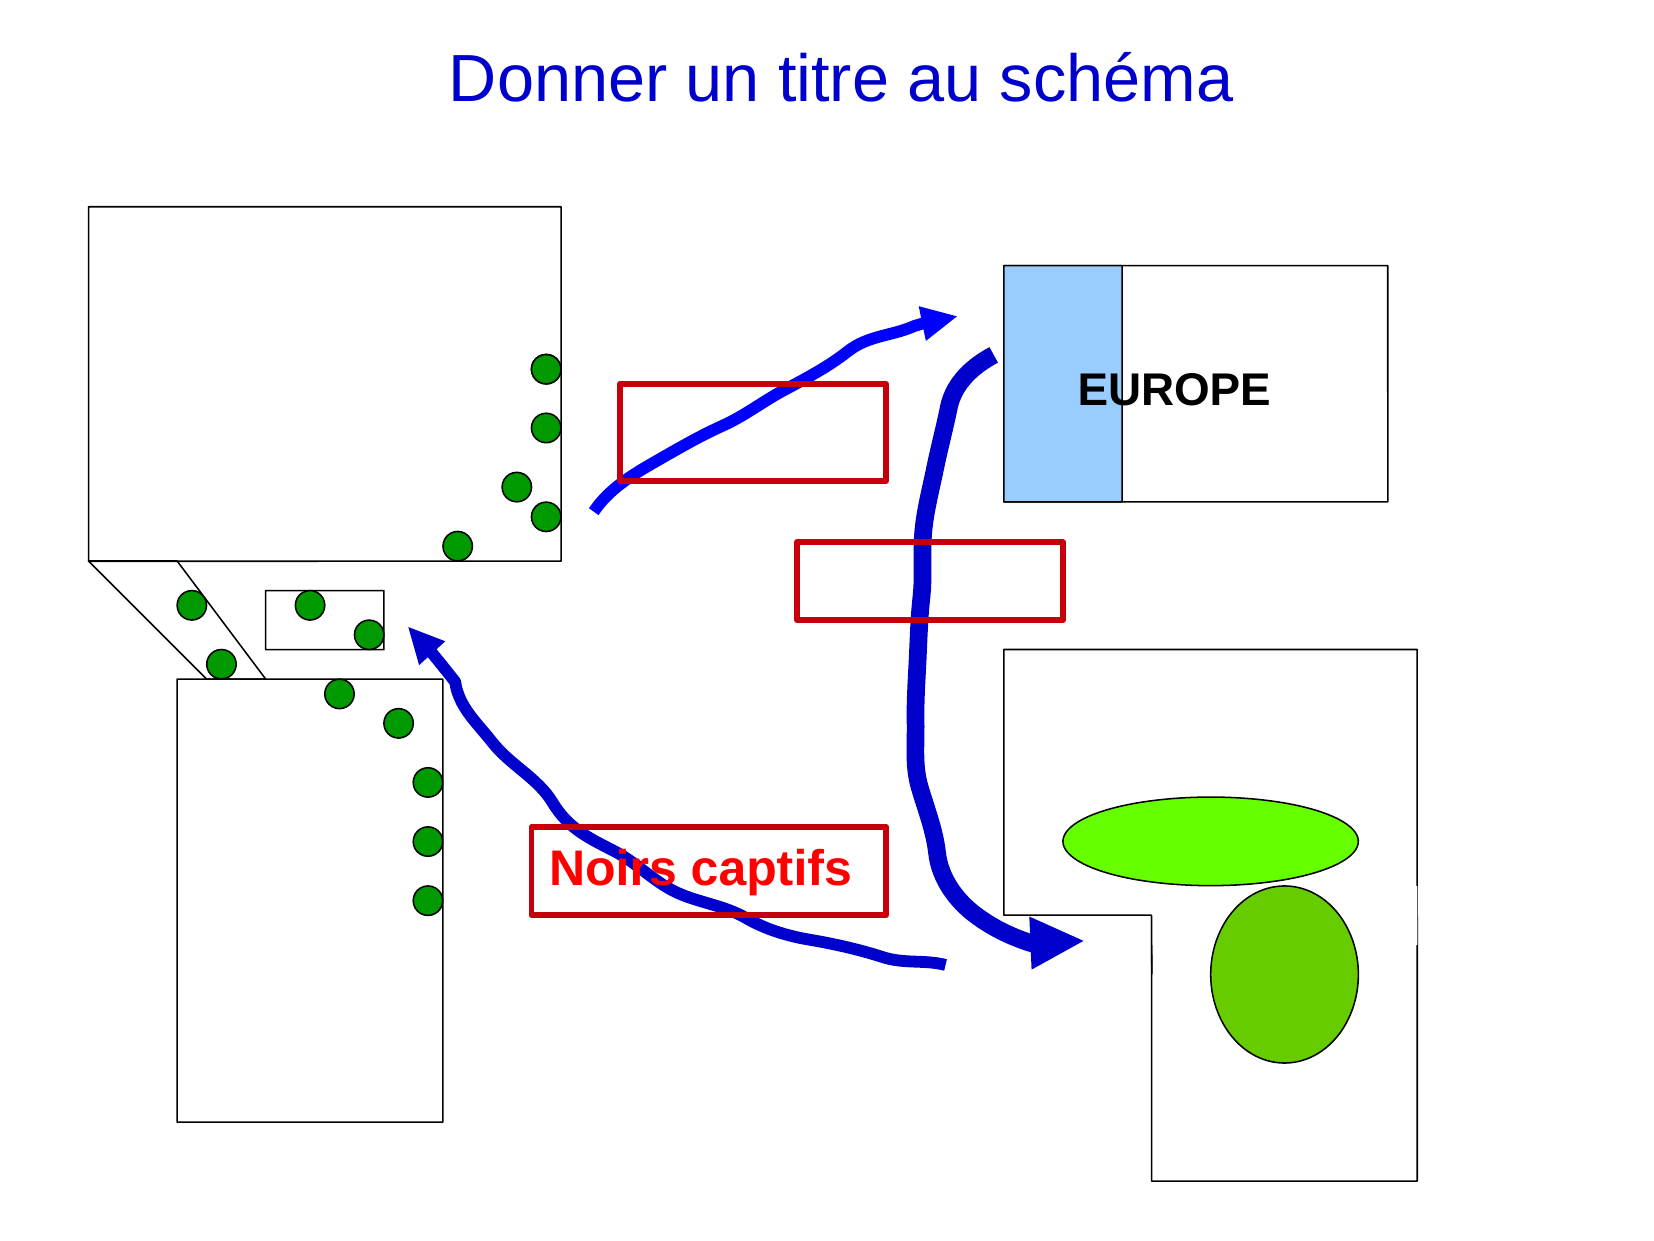

Donner un titre au schéma
EUROPE
Noirs captifs